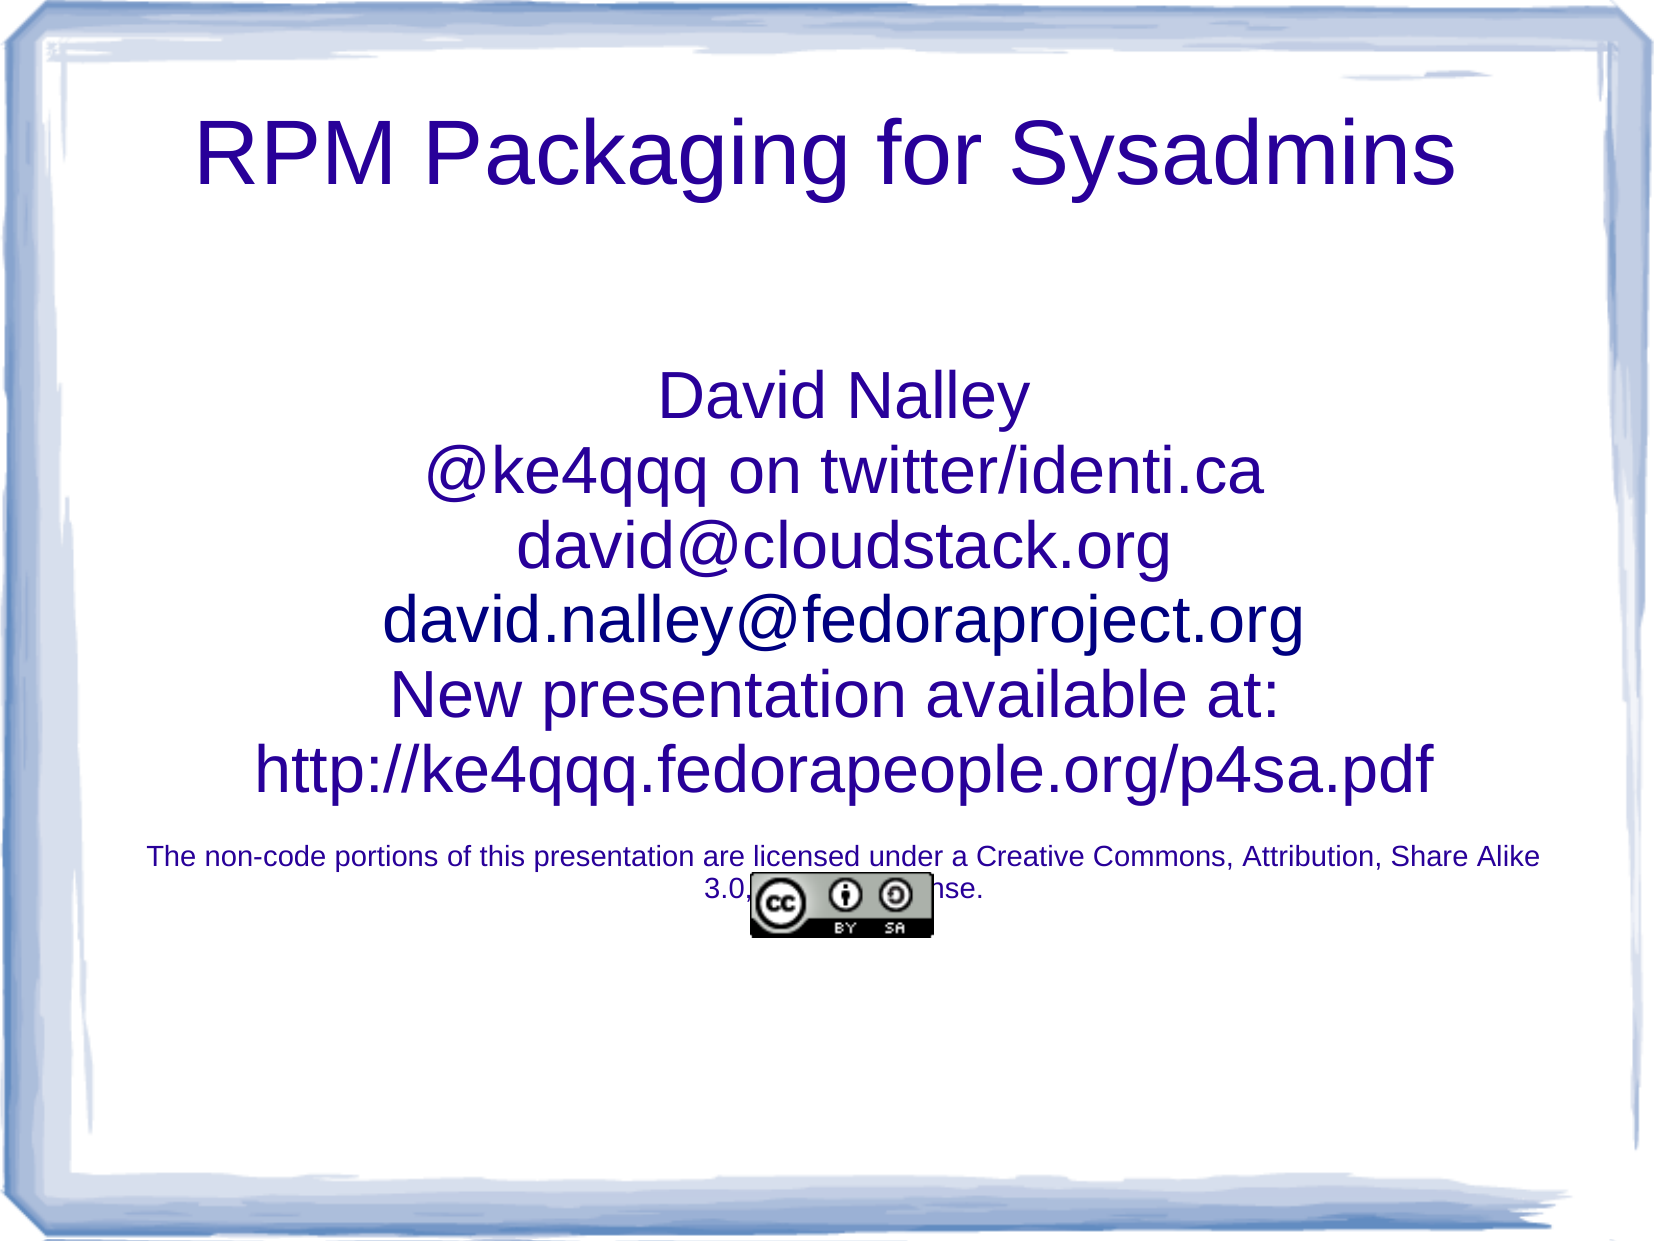

# RPM Packaging for Sysadmins
David Nalley
@ke4qqq on twitter/identi.ca
david@cloudstack.org
david.nalley@fedoraproject.org
New presentation available at:
http://ke4qqq.fedorapeople.org/p4sa.pdf
The non-code portions of this presentation are licensed under a Creative Commons, Attribution, Share Alike 3.0, unported license.